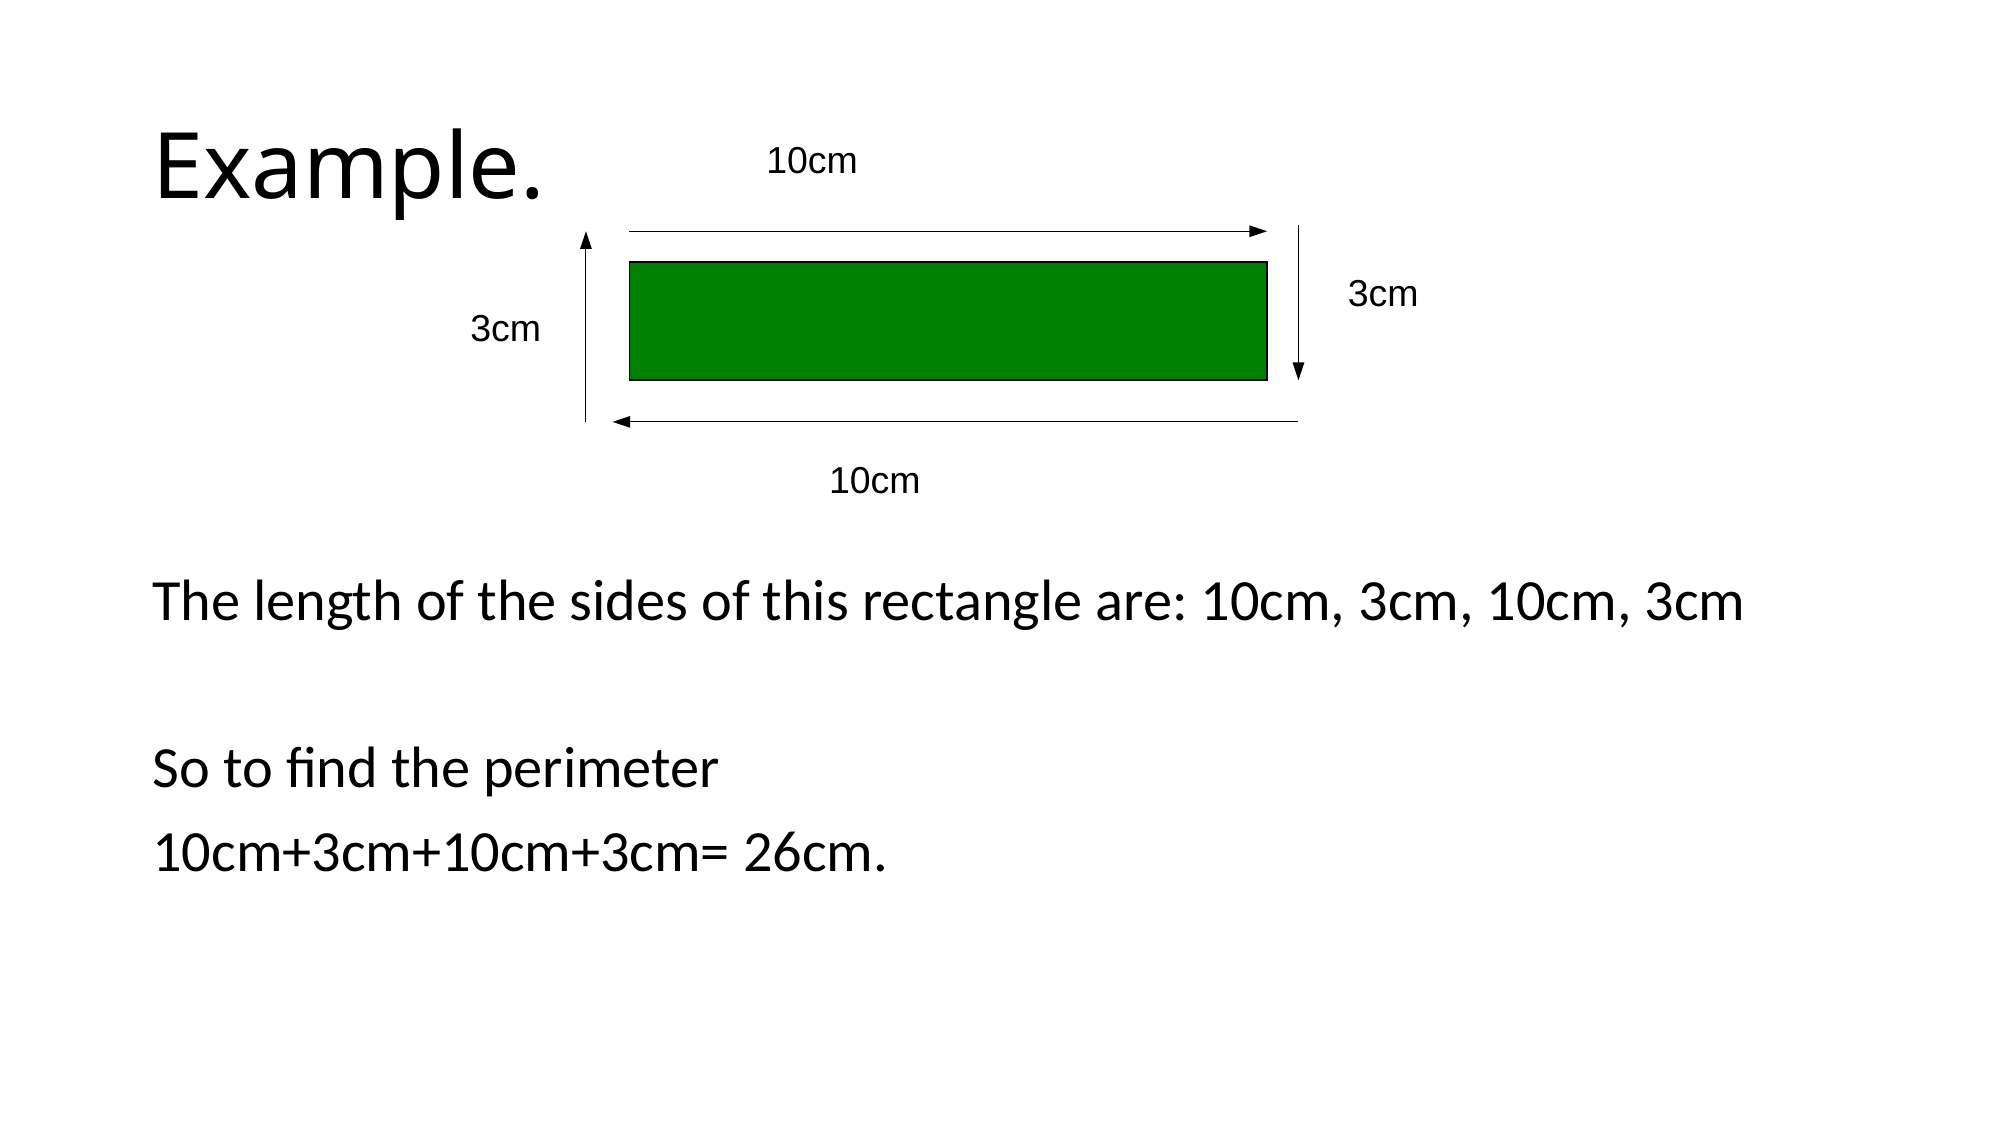

# Example.
10cm
3cm
3cm
10cm
The length of the sides of this rectangle are: 10cm, 3cm, 10cm, 3cm
So to find the perimeter
10cm+3cm+10cm+3cm= 26cm.